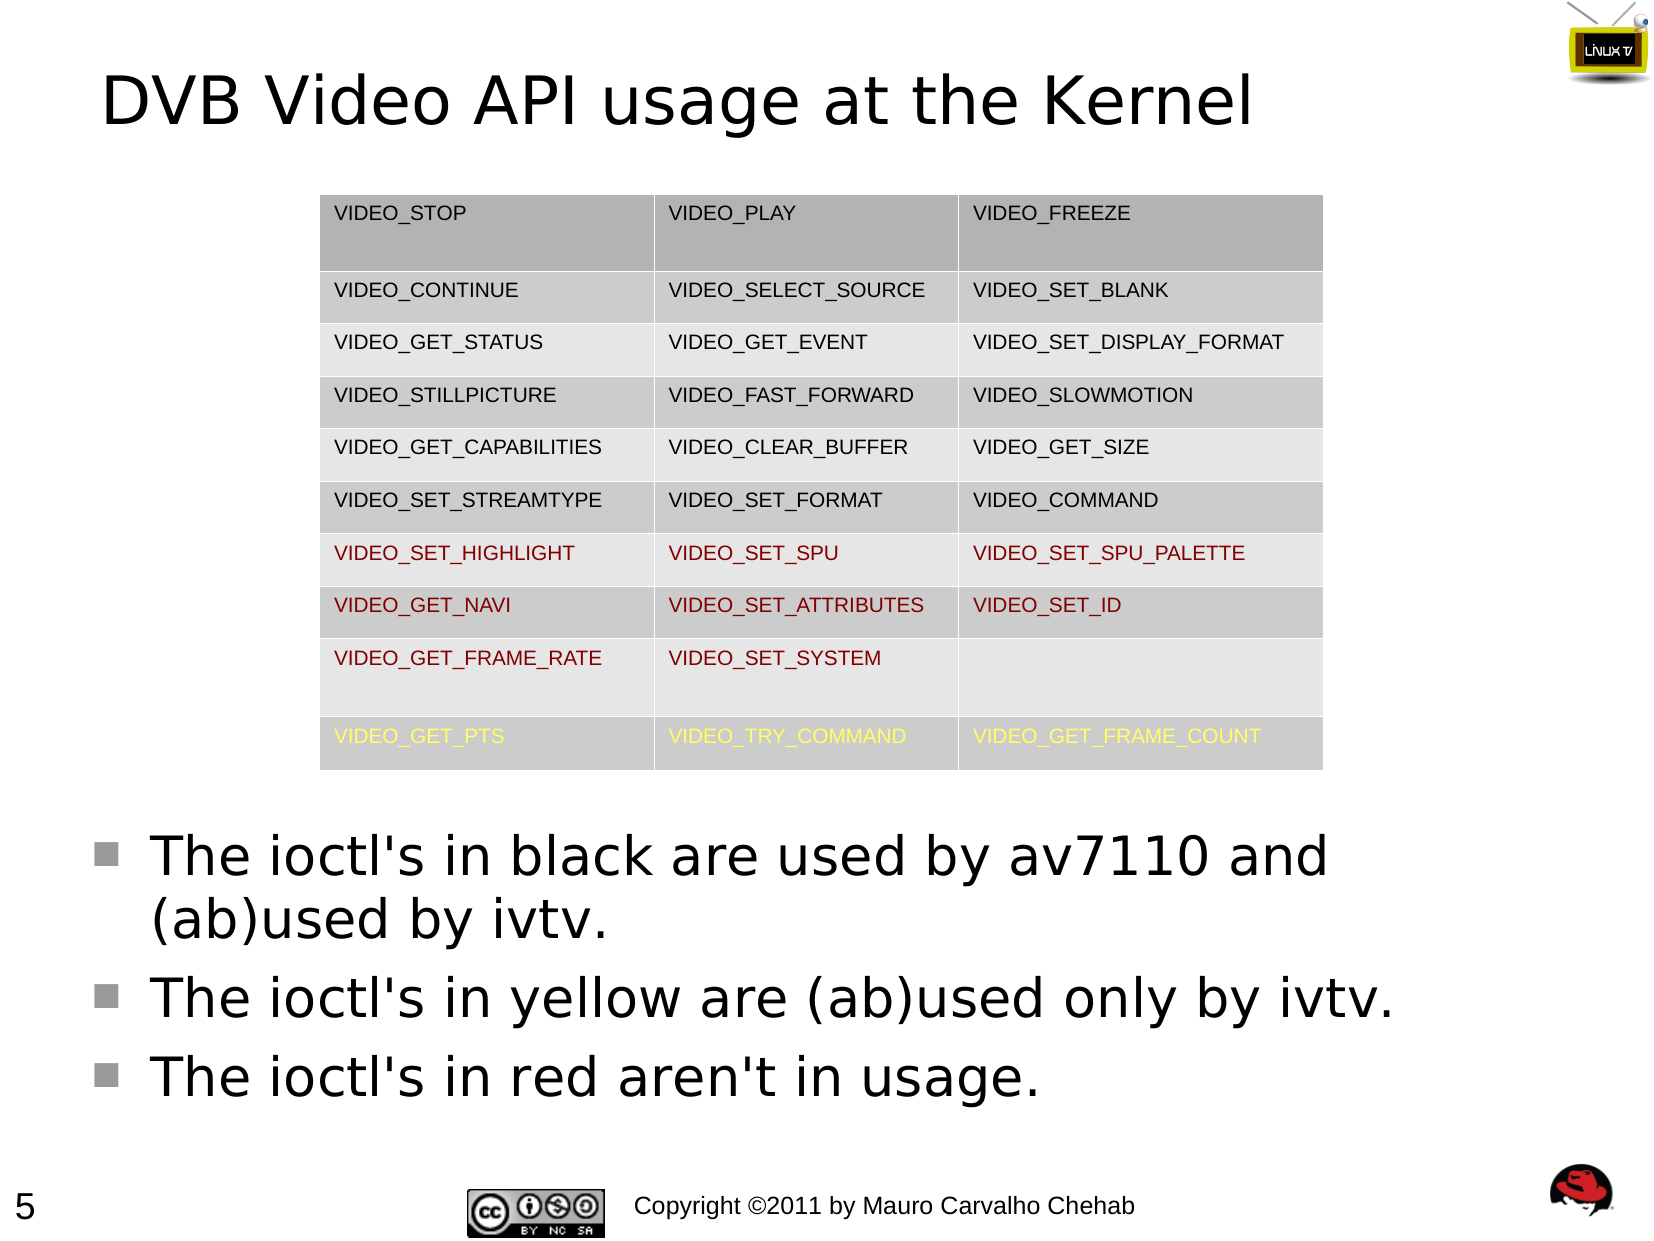

# DVB Video API usage at the Kernel
| VIDEO\_STOP | VIDEO\_PLAY | VIDEO\_FREEZE |
| --- | --- | --- |
| VIDEO\_CONTINUE | VIDEO\_SELECT\_SOURCE | VIDEO\_SET\_BLANK |
| VIDEO\_GET\_STATUS | VIDEO\_GET\_EVENT | VIDEO\_SET\_DISPLAY\_FORMAT |
| VIDEO\_STILLPICTURE | VIDEO\_FAST\_FORWARD | VIDEO\_SLOWMOTION |
| VIDEO\_GET\_CAPABILITIES | VIDEO\_CLEAR\_BUFFER | VIDEO\_GET\_SIZE |
| VIDEO\_SET\_STREAMTYPE | VIDEO\_SET\_FORMAT | VIDEO\_COMMAND |
| VIDEO\_SET\_HIGHLIGHT | VIDEO\_SET\_SPU | VIDEO\_SET\_SPU\_PALETTE |
| VIDEO\_GET\_NAVI | VIDEO\_SET\_ATTRIBUTES | VIDEO\_SET\_ID |
| VIDEO\_GET\_FRAME\_RATE | VIDEO\_SET\_SYSTEM | |
| VIDEO\_GET\_PTS | VIDEO\_TRY\_COMMAND | VIDEO\_GET\_FRAME\_COUNT |
The ioctl's in black are used by av7110 and (ab)used by ivtv.
The ioctl's in yellow are (ab)used only by ivtv.
The ioctl's in red aren't in usage.